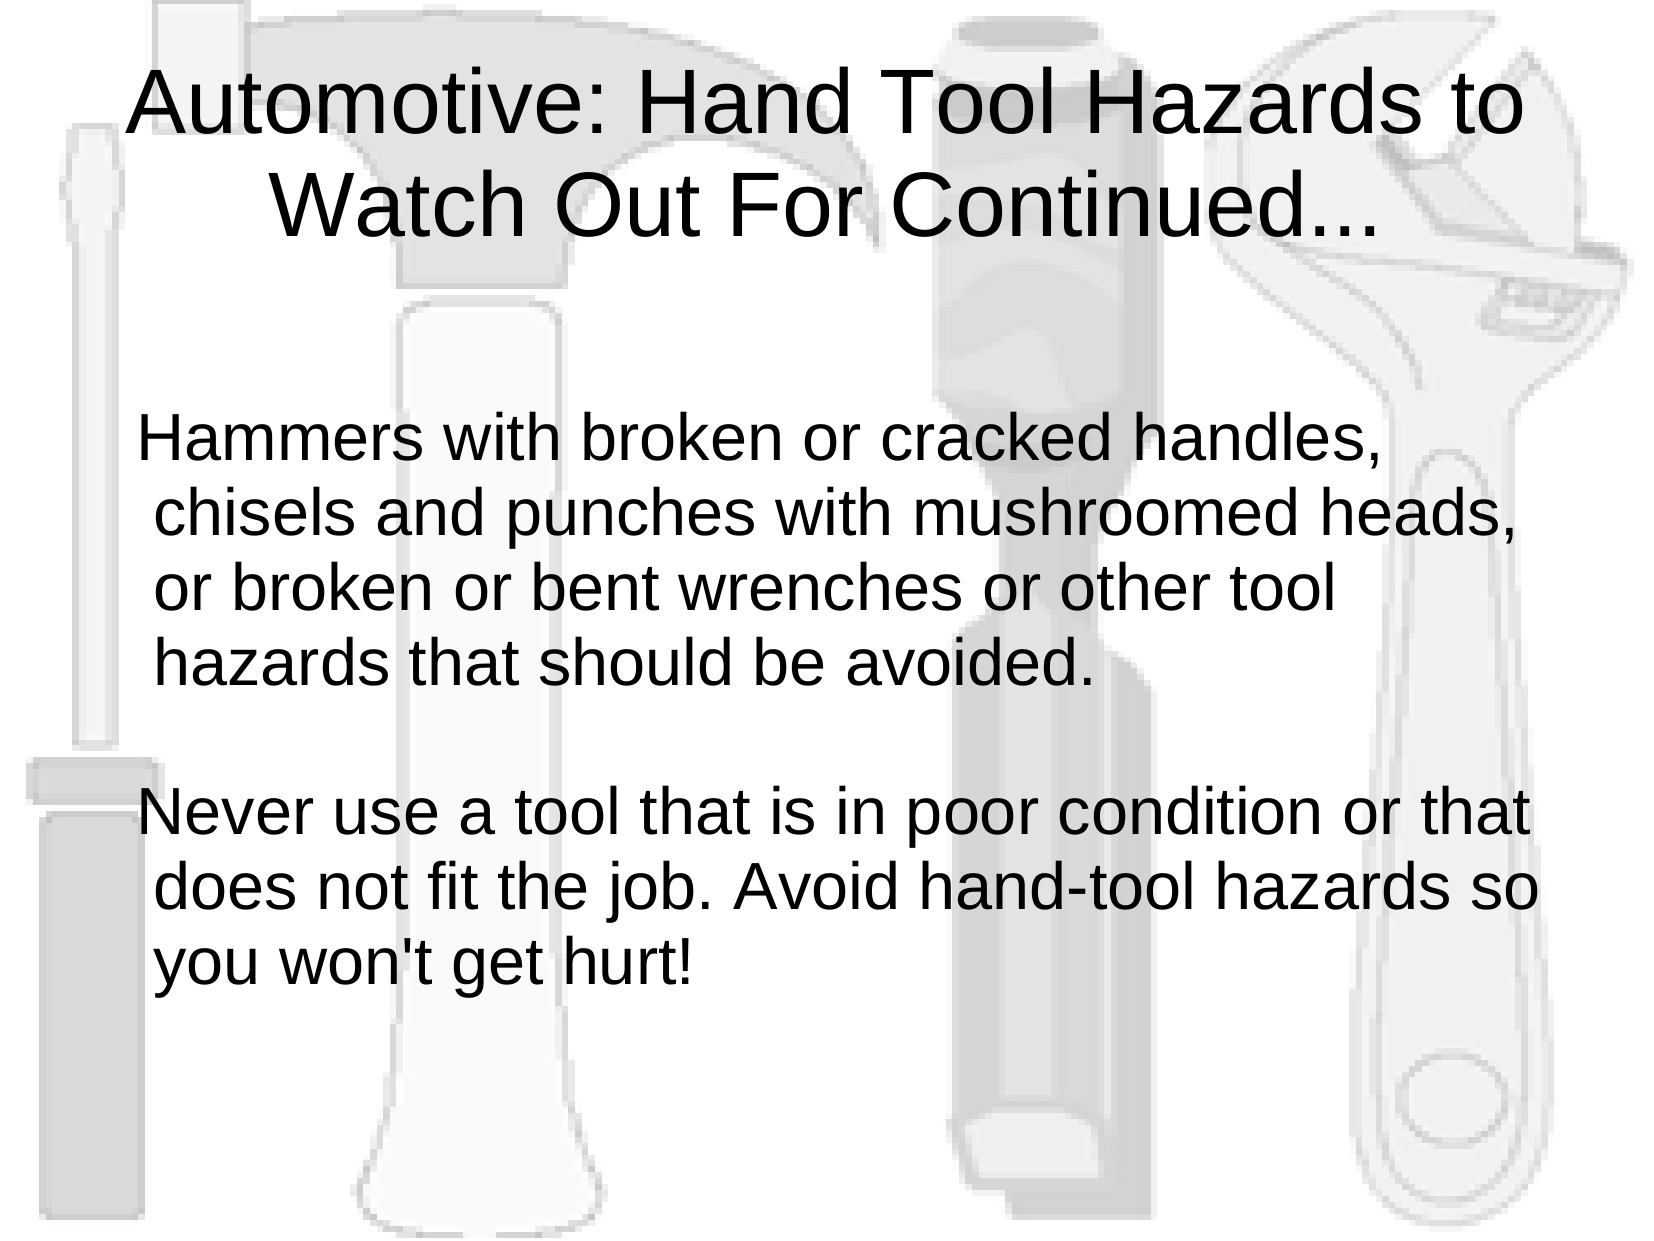

# Automotive: Hand Tool Hazards to Watch Out For Continued...
 Hammers with broken or cracked handles, chisels and punches with mushroomed heads, or broken or bent wrenches or other tool hazards that should be avoided.
 Never use a tool that is in poor condition or that does not fit the job. Avoid hand-tool hazards so you won't get hurt!